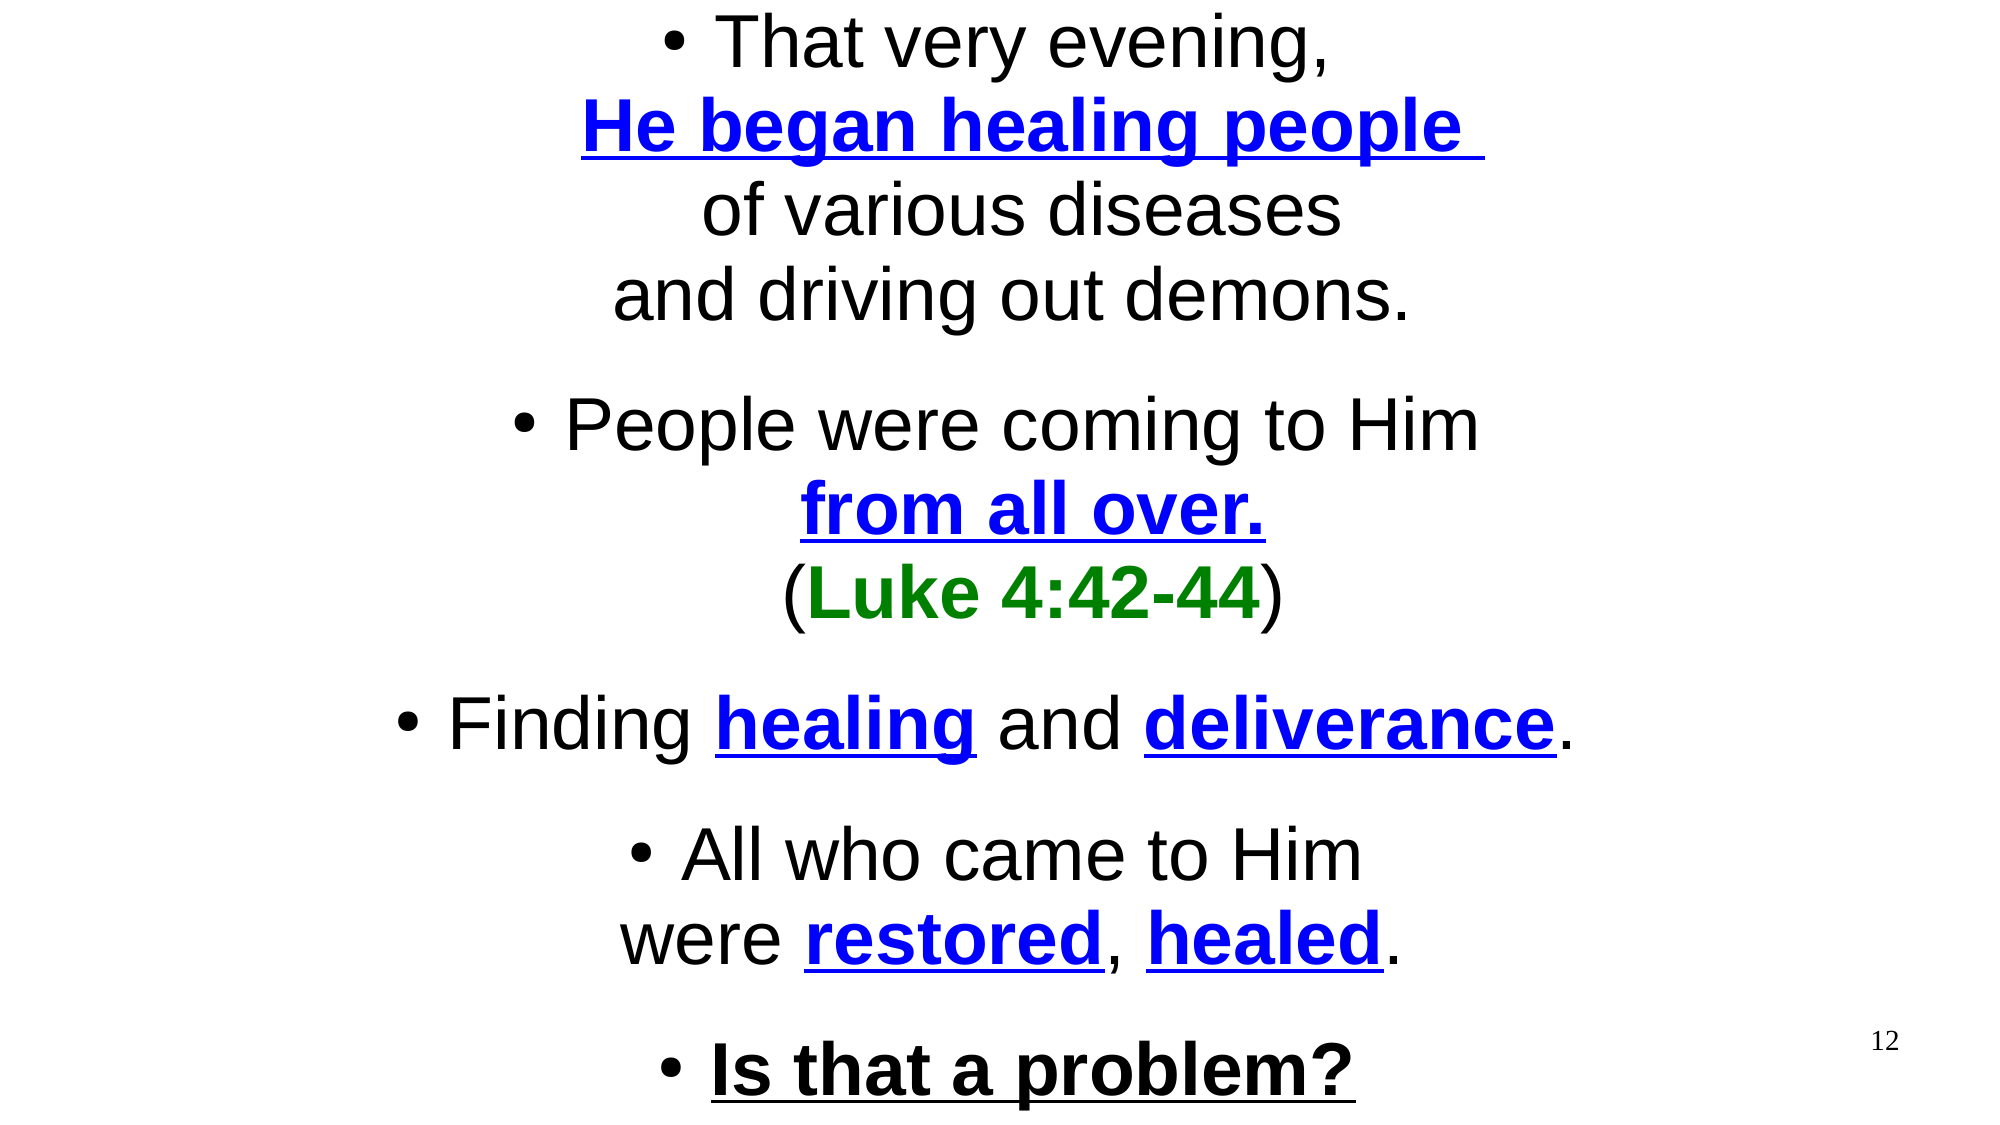

# That very evening, He began healing people of various diseases and driving out demons.
People were coming to Him
from all over.
(Luke 4:42-44)
Finding healing and deliverance.
All who came to Him
were restored, healed.
Is that a problem?
12